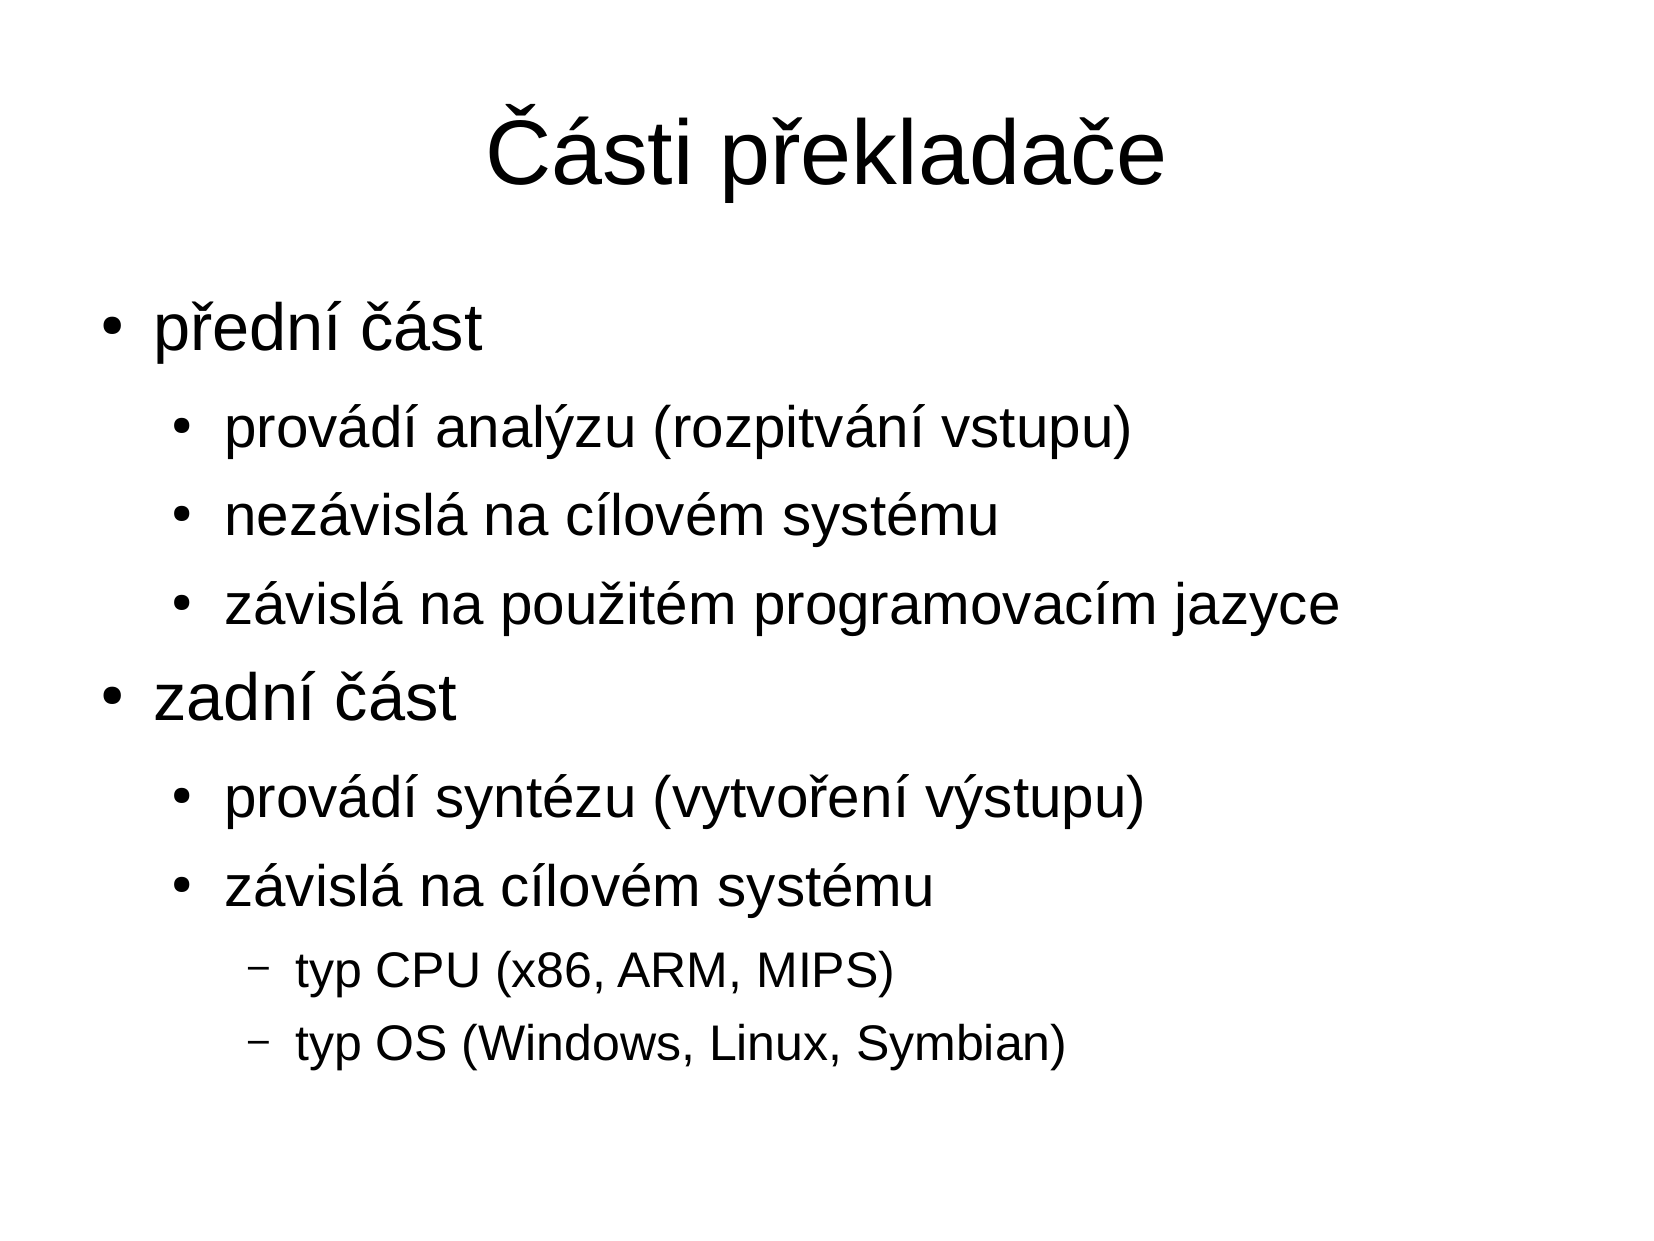

# Části překladače
přední část
provádí analýzu (rozpitvání vstupu)
nezávislá na cílovém systému
závislá na použitém programovacím jazyce
zadní část
provádí syntézu (vytvoření výstupu)
závislá na cílovém systému
typ CPU (x86, ARM, MIPS)
typ OS (Windows, Linux, Symbian)